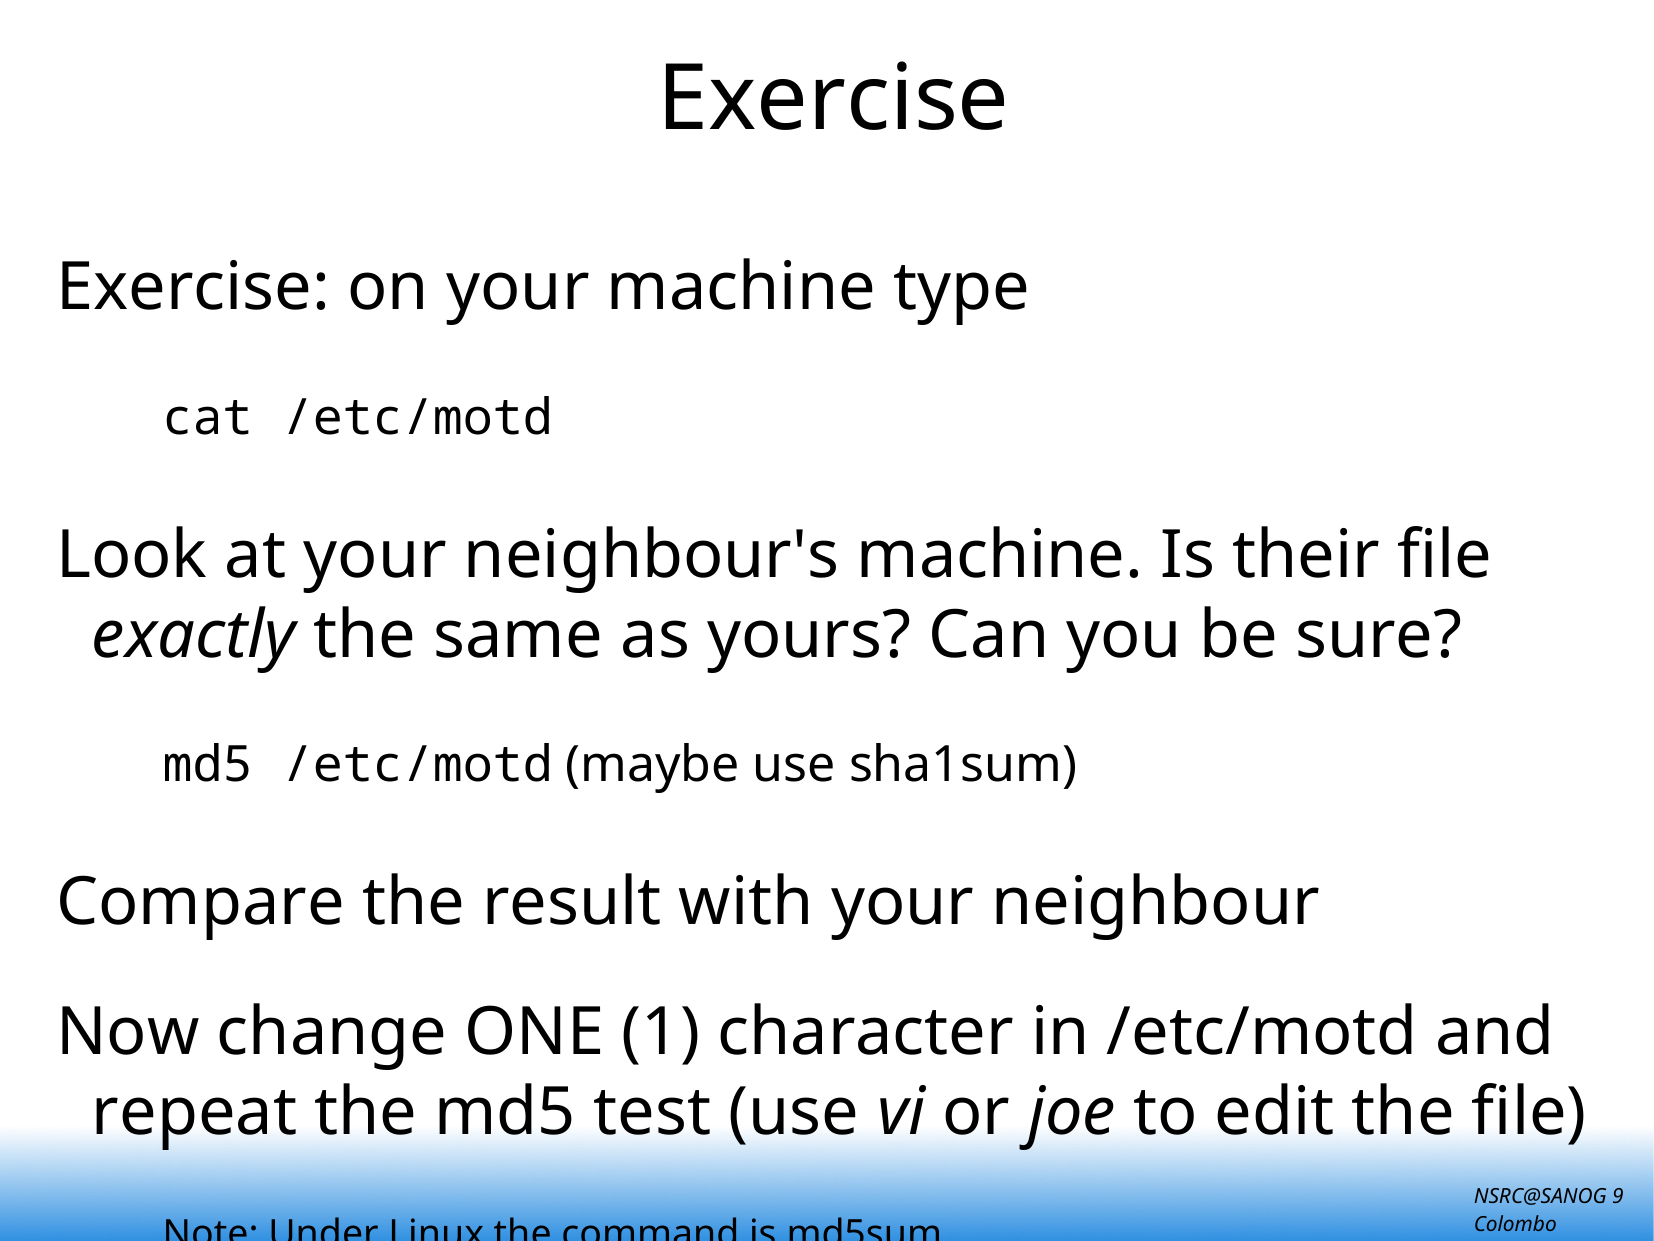

# Exercise
Exercise: on your machine type
cat /etc/motd
Look at your neighbour's machine. Is their file exactly the same as yours? Can you be sure?
md5 /etc/motd (maybe use sha1sum)
Compare the result with your neighbour
Now change ONE (1) character in /etc/motd and repeat the md5 test (use vi or joe to edit the file)
Note: Under Linux the command is md5sum